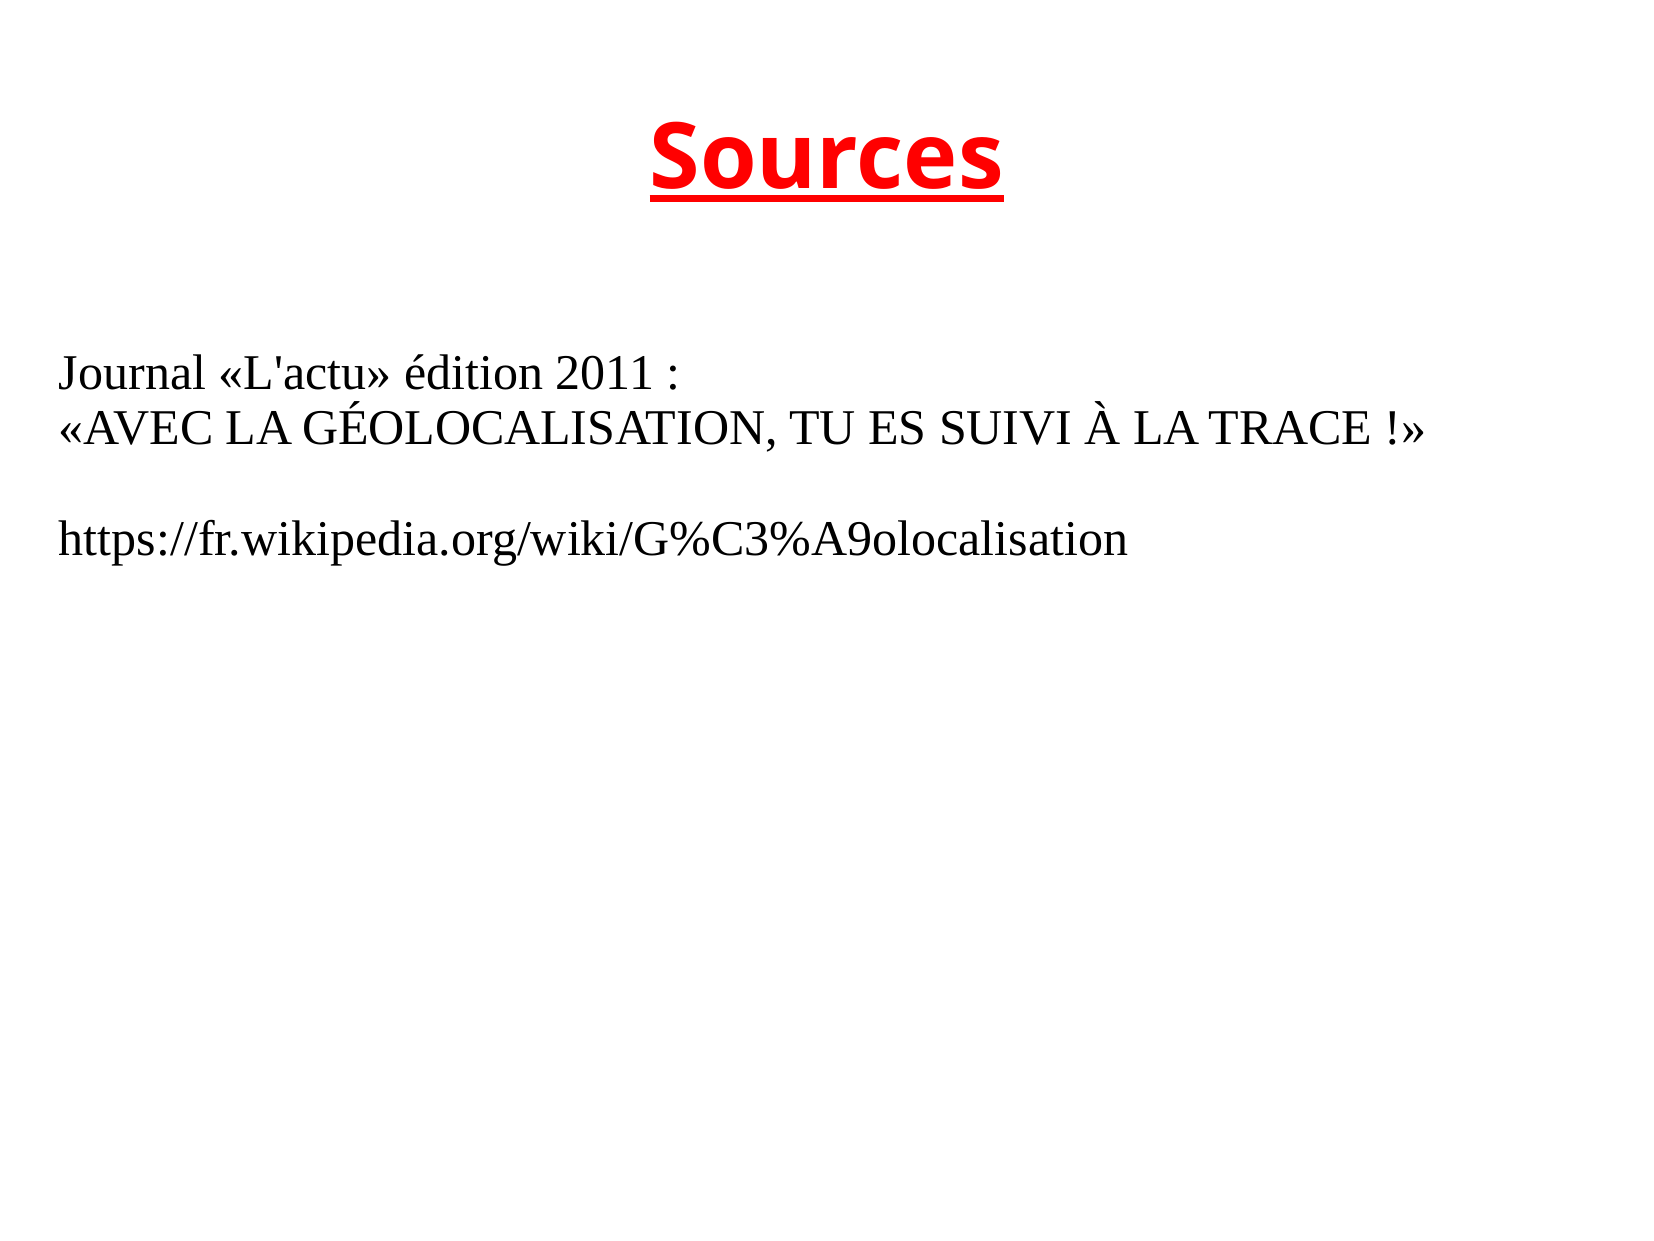

# Sources
Journal «L'actu» édition 2011 :
«AVEC LA GÉOLOCALISATION, TU ES SUIVI À LA TRACE !»
https://fr.wikipedia.org/wiki/G%C3%A9olocalisation